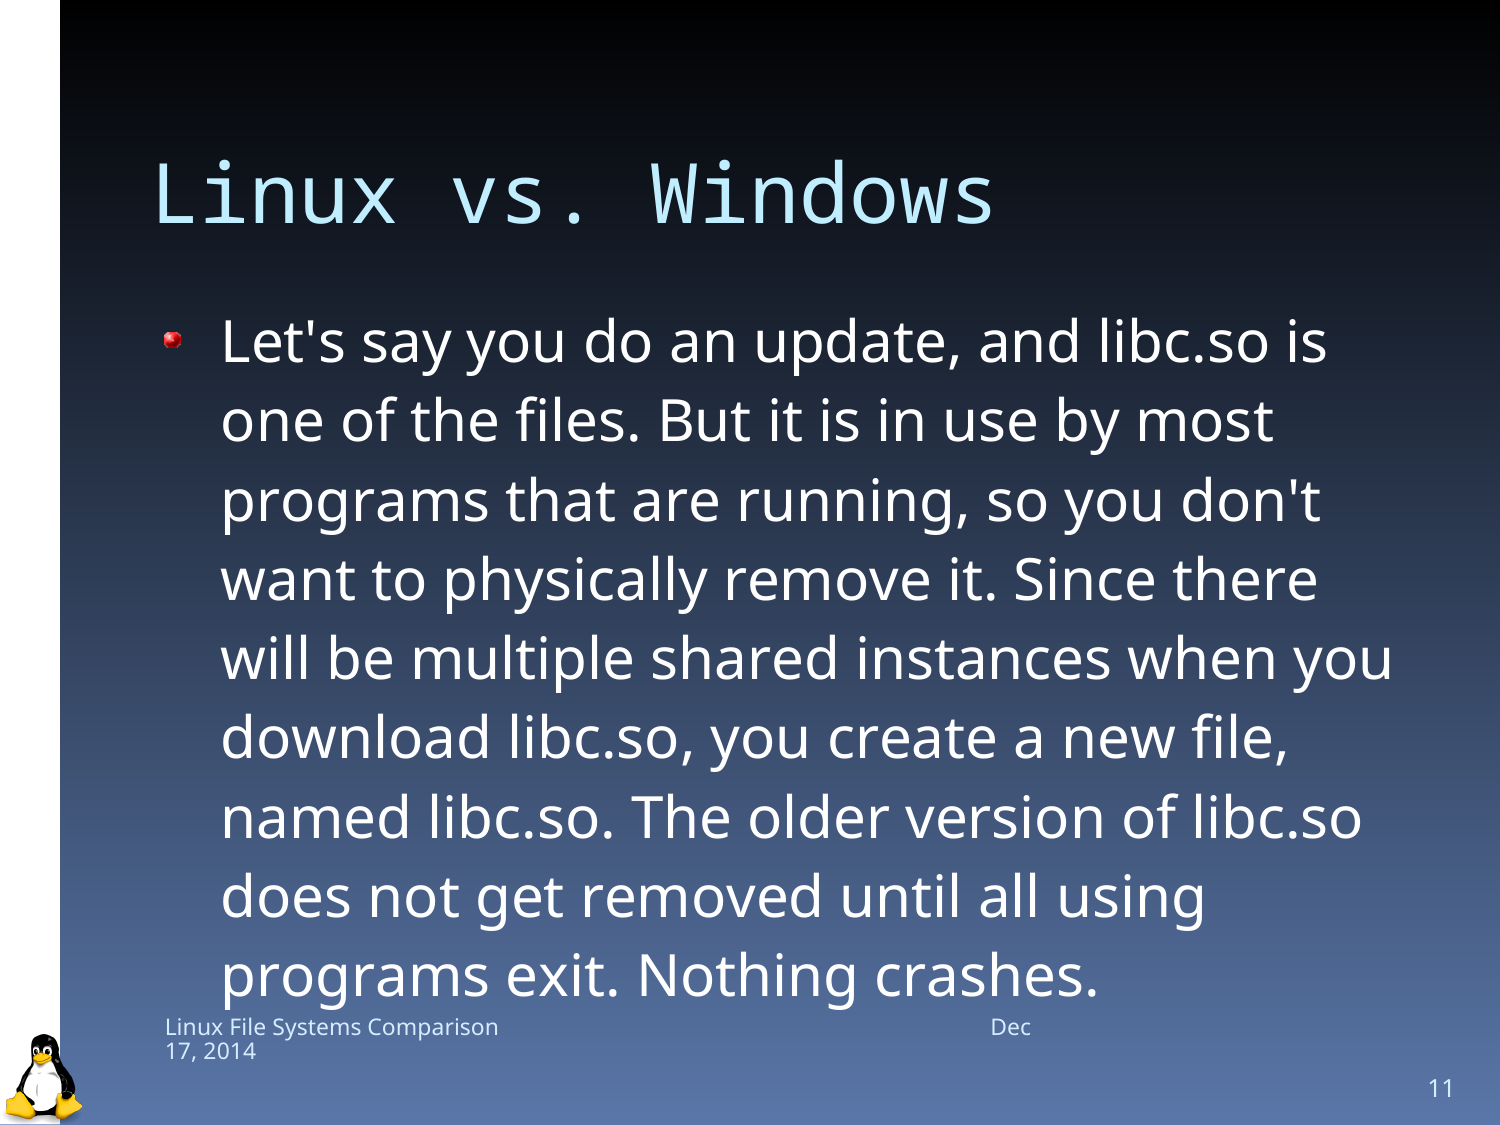

# Linux vs. Windows
Let's say you do an update, and libc.so is one of the files. But it is in use by most programs that are running, so you don't want to physically remove it. Since there will be multiple shared instances when you download libc.so, you create a new file, named libc.so. The older version of libc.so does not get removed until all using programs exit. Nothing crashes.
Linux File Systems Comparison Dec 17, 2014
Dec 17, 2014
11